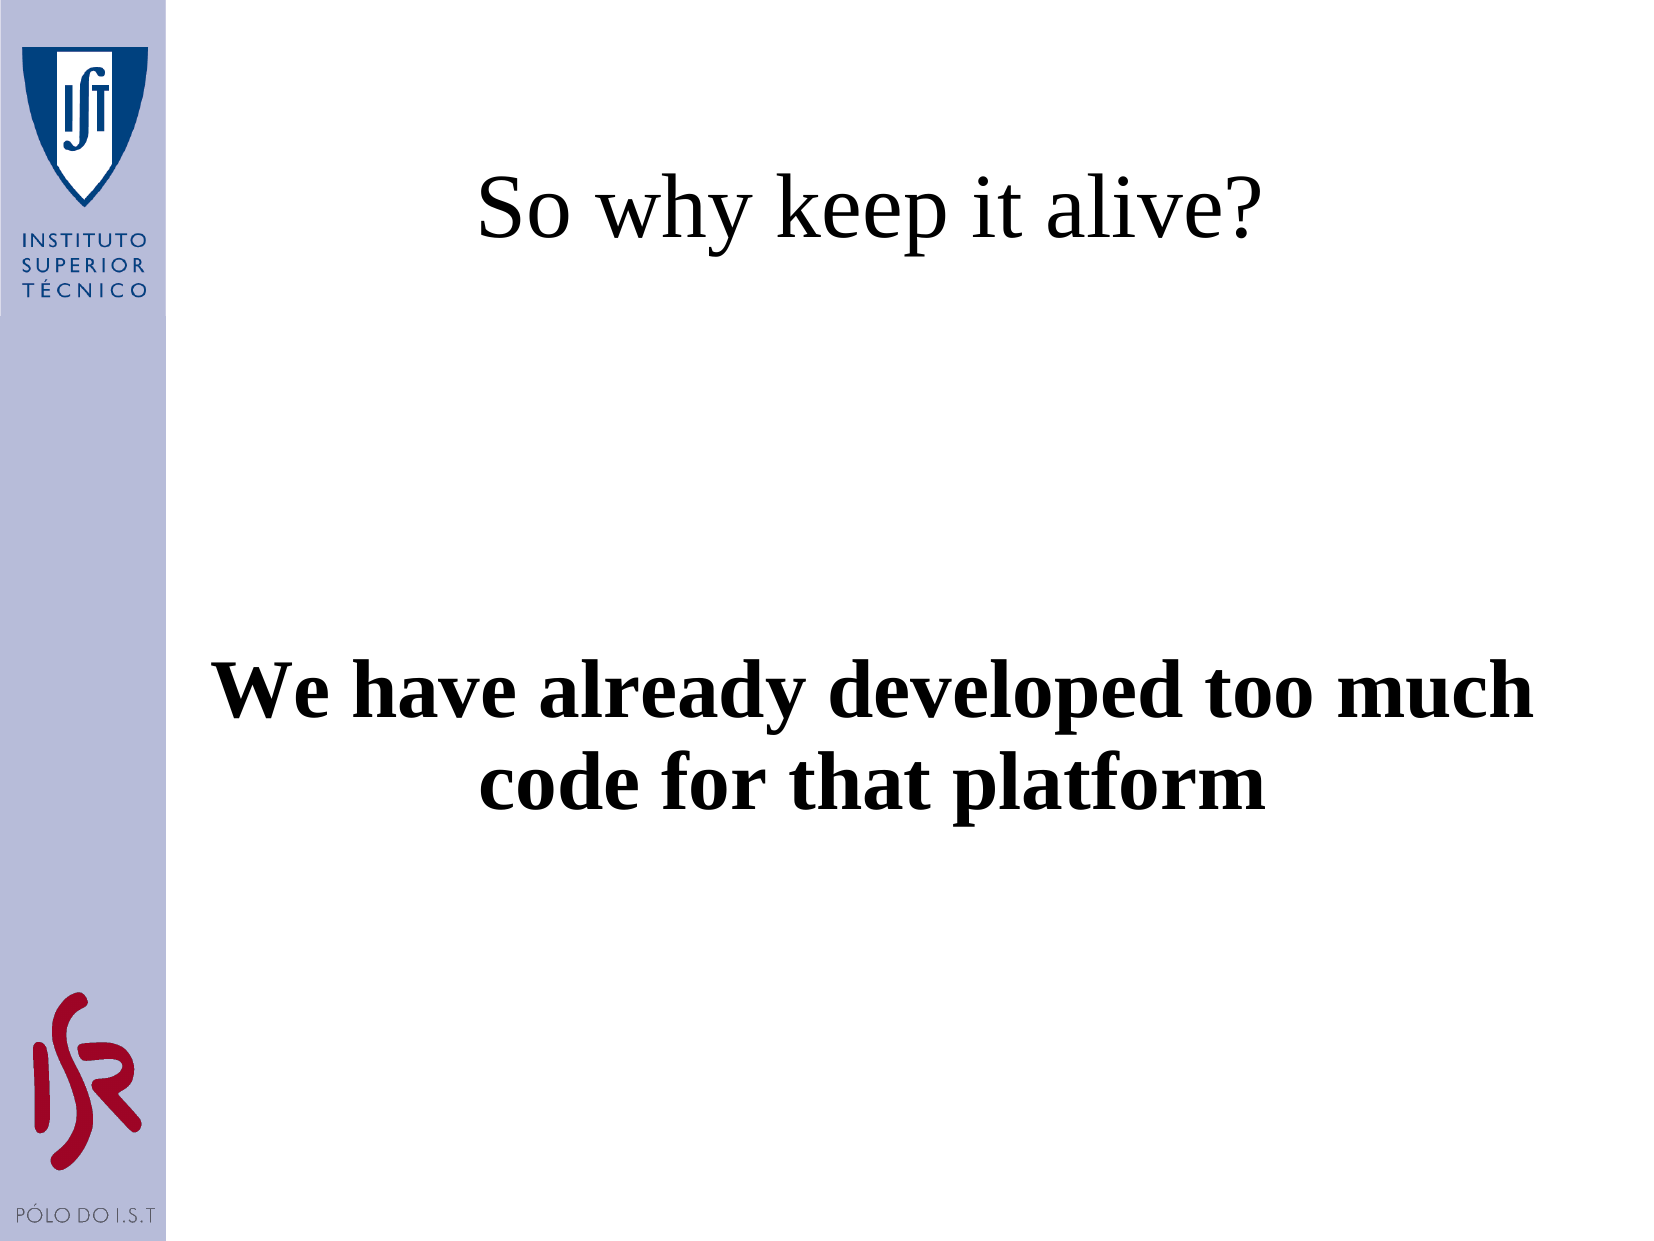

# So why keep it alive?
We have already developed too much code for that platform